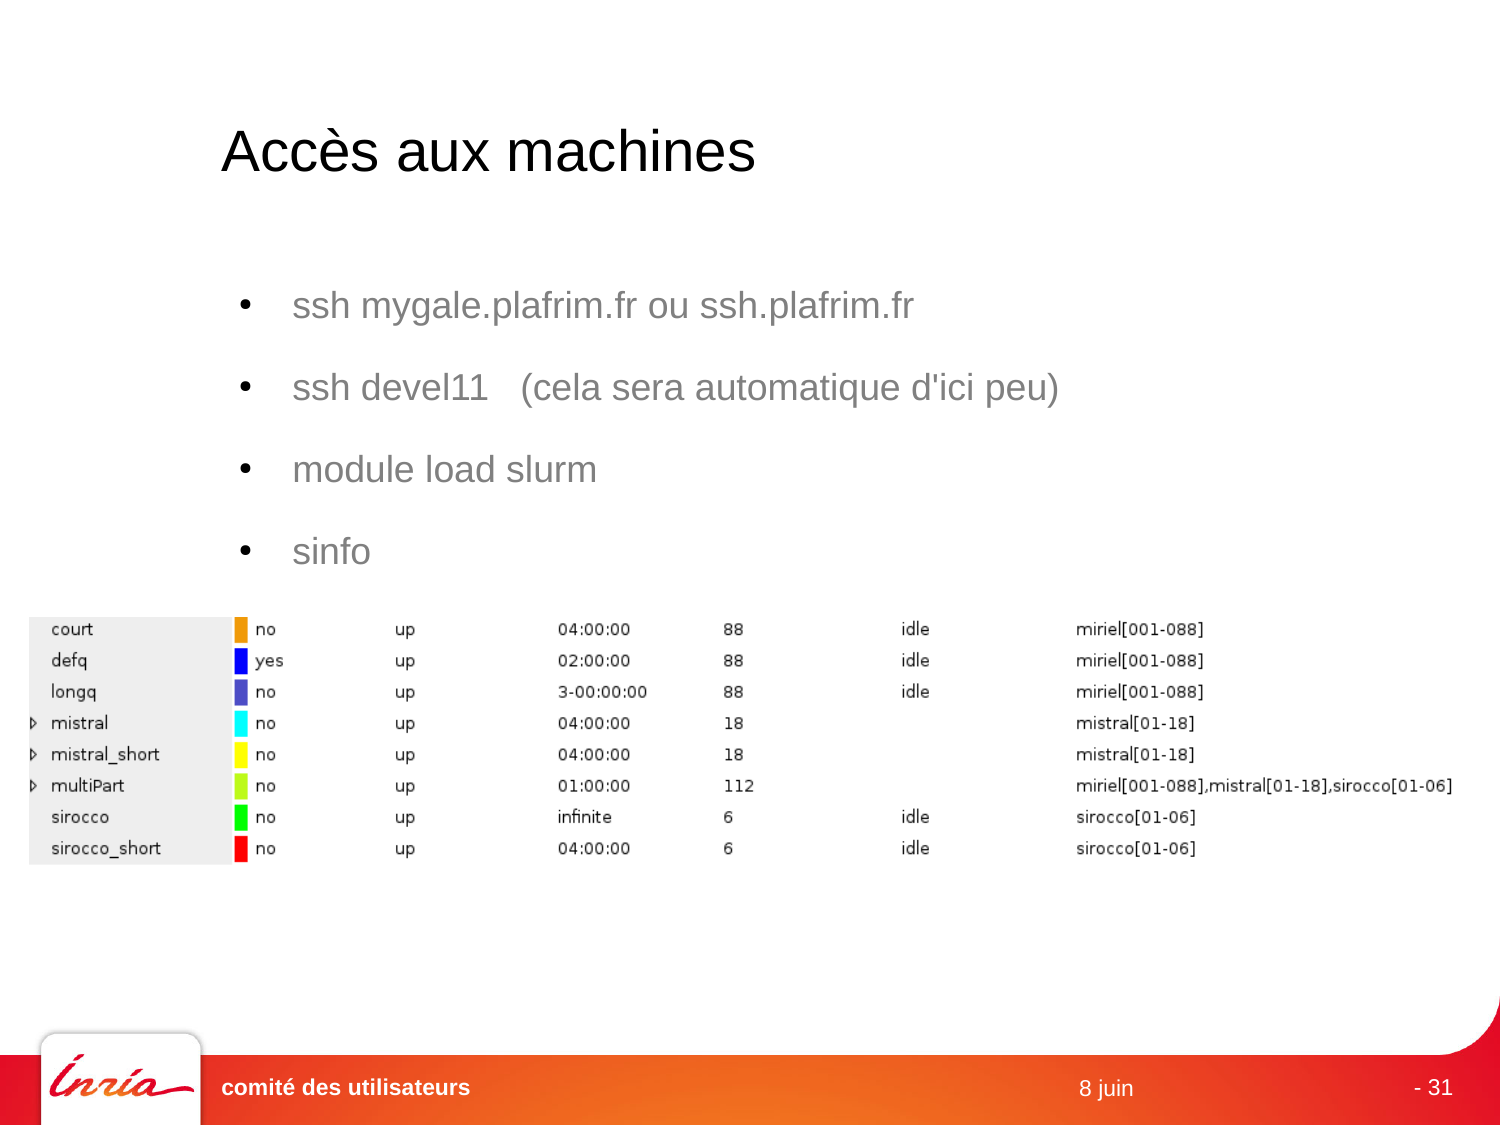

# Accès aux machines
ssh mygale.plafrim.fr ou ssh.plafrim.fr
ssh devel11 (cela sera automatique d'ici peu)
module load slurm
sinfo
comité des utilisateurs
31
8 juin 2015